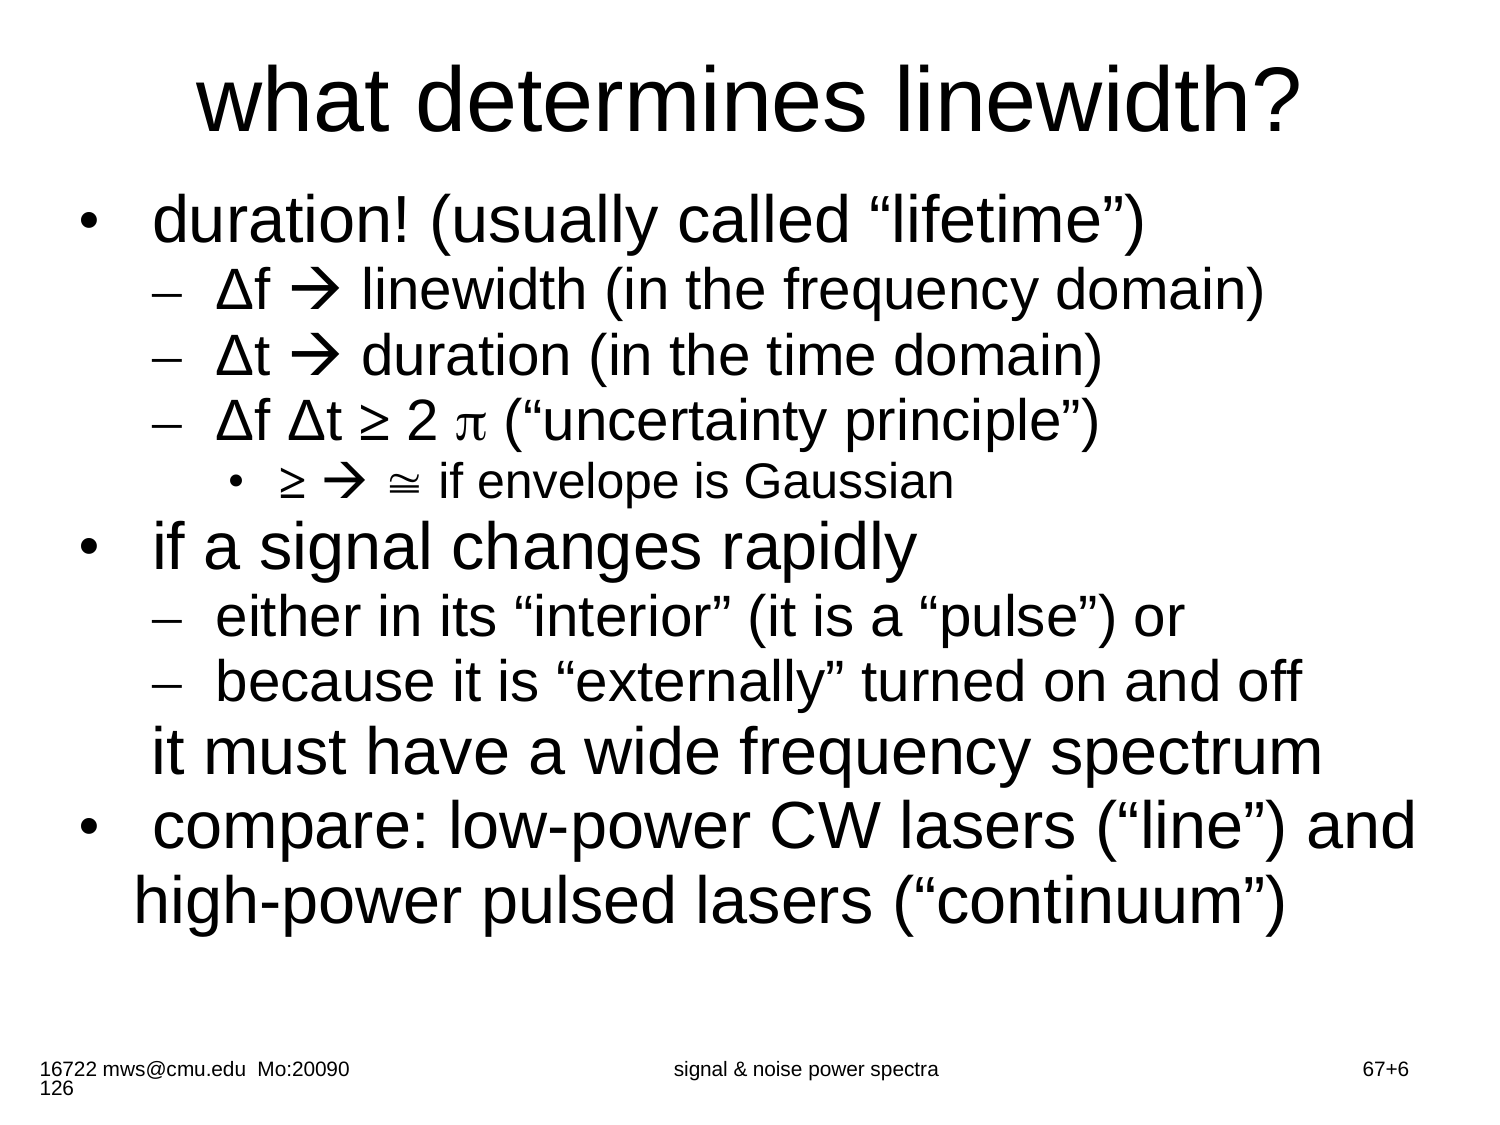

# what determines linewidth?
 duration! (usually called “lifetime”)
 Δf  linewidth (in the frequency domain)
 Δt  duration (in the time domain)
 Δf Δt ≥ 2  (“uncertainty principle”)
 ≥   if envelope is Gaussian
 if a signal changes rapidly
 either in its “interior” (it is a “pulse”) or
 because it is “externally” turned on and off
 it must have a wide frequency spectrum
 compare: low-power CW lasers (“line”) and
high-power pulsed lasers (“continuum”)
16722 mws@cmu.edu Mo:20090126
signal & noise power spectra
6